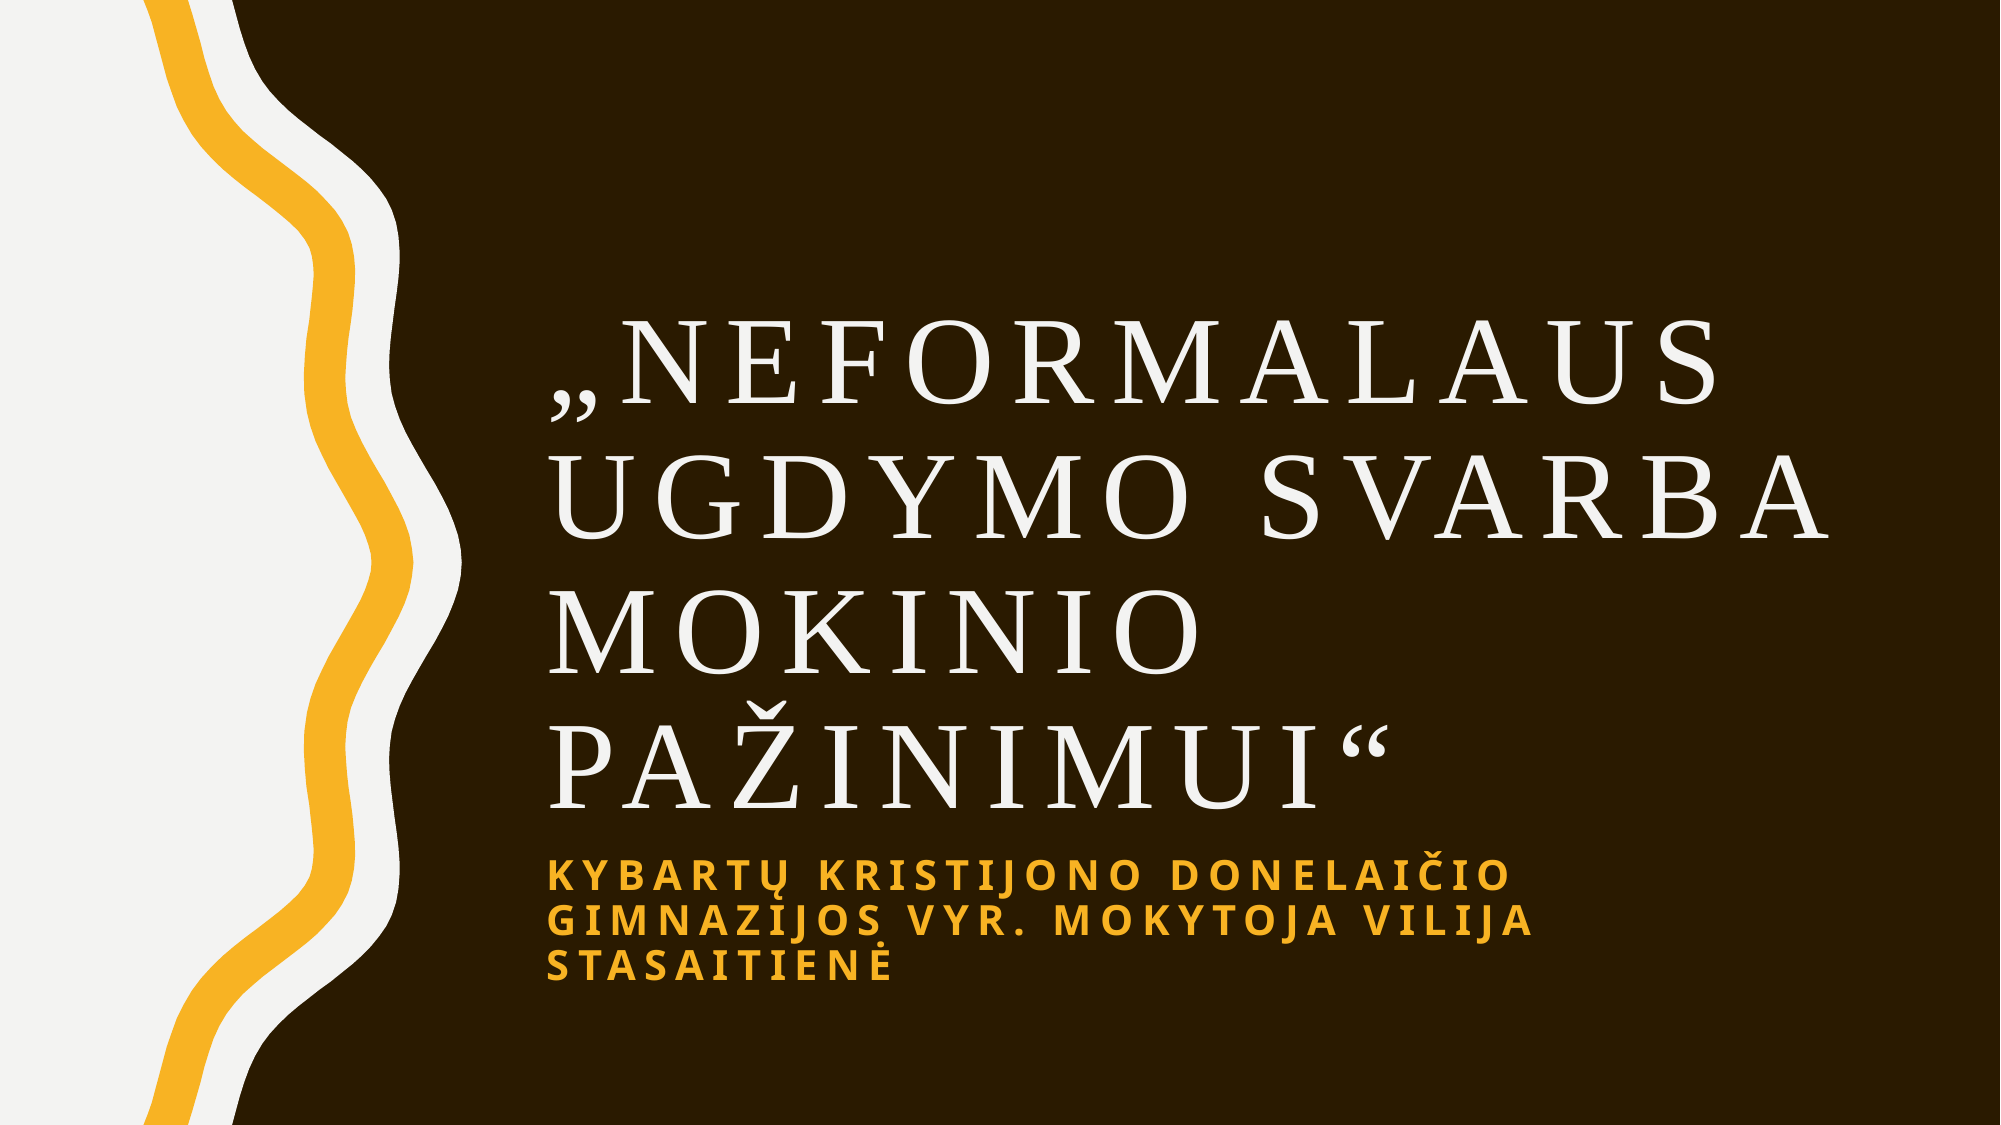

# „Neformalaus ugdymo svarba mokinio pažinimui“
Kybartų Kristijono Donelaičio gimnazijos vyr. mokytoja Vilija Stasaitienė